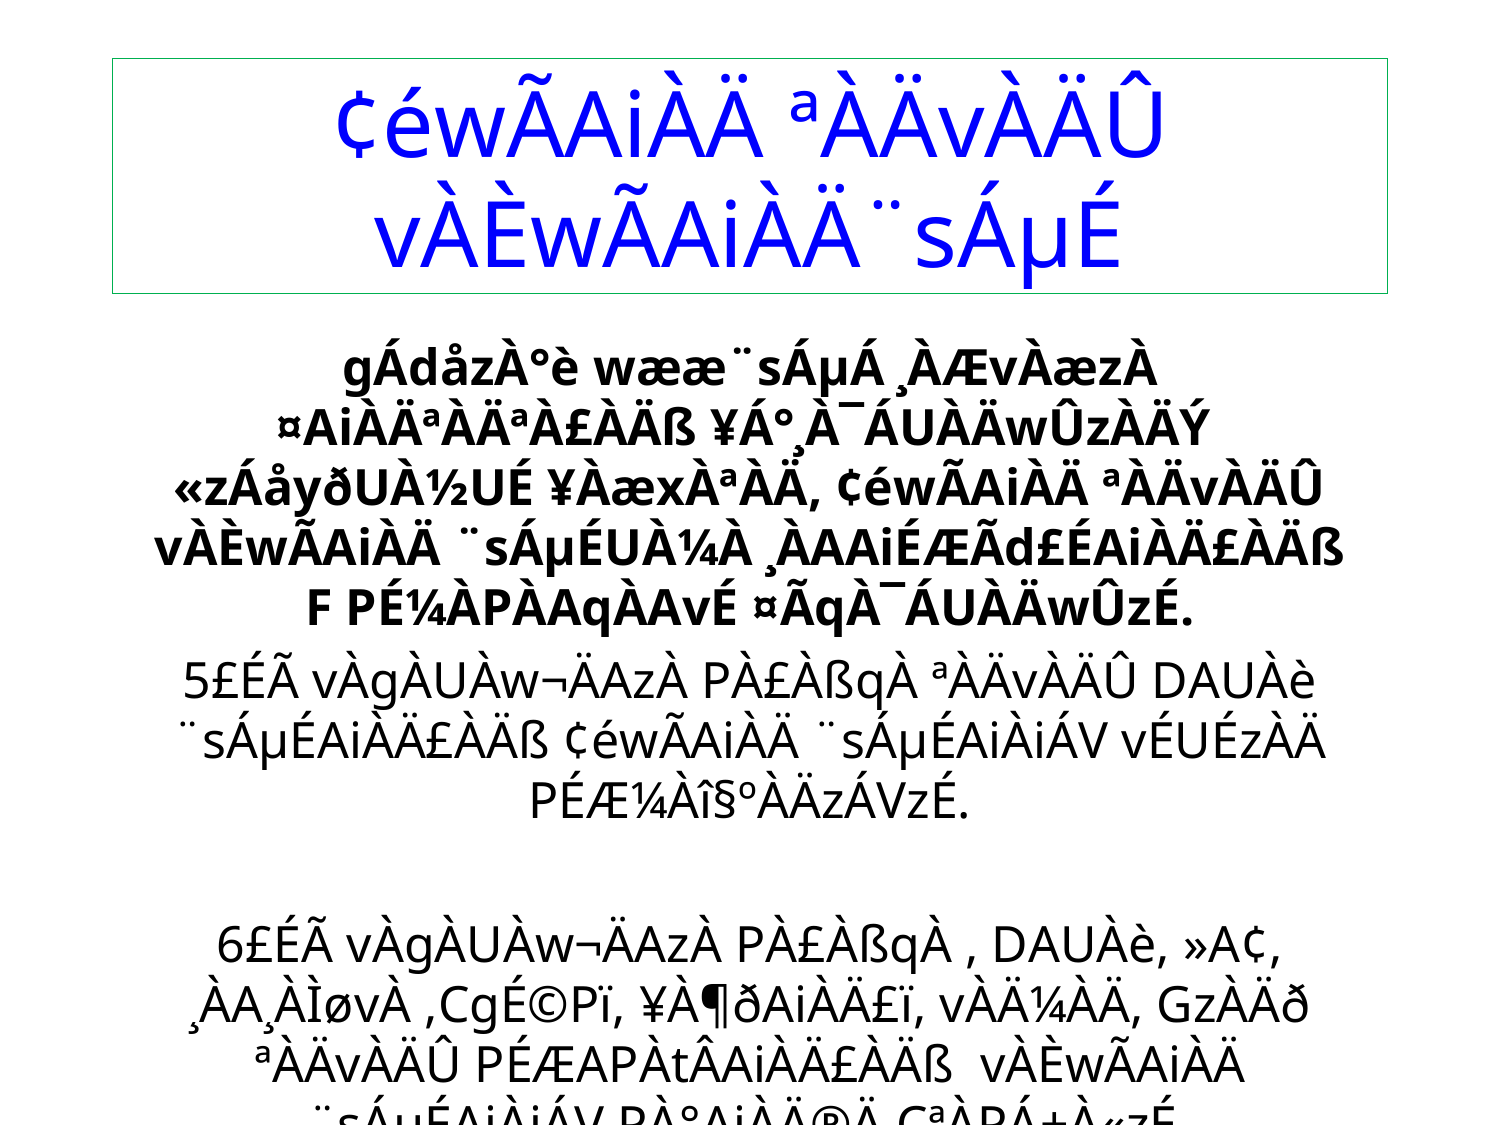

# ¢éwÃAiÀÄ ªÀÄvÀÄÛ vÀÈwÃAiÀÄ¨sÁµÉ
gÁdåzÀ°è wææ¨sÁµÁ ¸ÀÆvÀæzÀ ¤AiÀÄªÀÄªÀ£ÀÄß ¥Á°¸À¯ÁUÀÄwÛzÀÄÝ «zÁåyðUÀ½UÉ ¥ÀæxÀªÀÄ, ¢éwÃAiÀÄ ªÀÄvÀÄÛ vÀÈwÃAiÀÄ ¨sÁµÉUÀ¼À ¸ÀAAiÉÆÃd£ÉAiÀÄ£ÀÄß F PÉ¼ÀPÀAqÀAvÉ ¤ÃqÀ¯ÁUÀÄwÛzÉ.
5£ÉÃ vÀgÀUÀw¬ÄAzÀ PÀ£ÀßqÀ ªÀÄvÀÄÛ DAUÀè ¨sÁµÉAiÀÄ£ÀÄß ¢éwÃAiÀÄ ¨sÁµÉAiÀiÁV vÉUÉzÀÄ PÉÆ¼Àî§ºÀÄzÁVzÉ.
6£ÉÃ vÀgÀUÀw¬ÄAzÀ PÀ£ÀßqÀ , DAUÀè, »A¢, ¸ÀA¸ÀÌøvÀ ,CgÉ©Pï, ¥À¶ðAiÀÄ£ï, vÀÄ¼ÀÄ, GzÀÄð ªÀÄvÀÄÛ PÉÆAPÀtÂAiÀÄ£ÀÄß vÀÈwÃAiÀÄ ¨sÁµÉAiÀiÁV PÀ°AiÀÄ®Ä CªÀPÁ±À«zÉ.